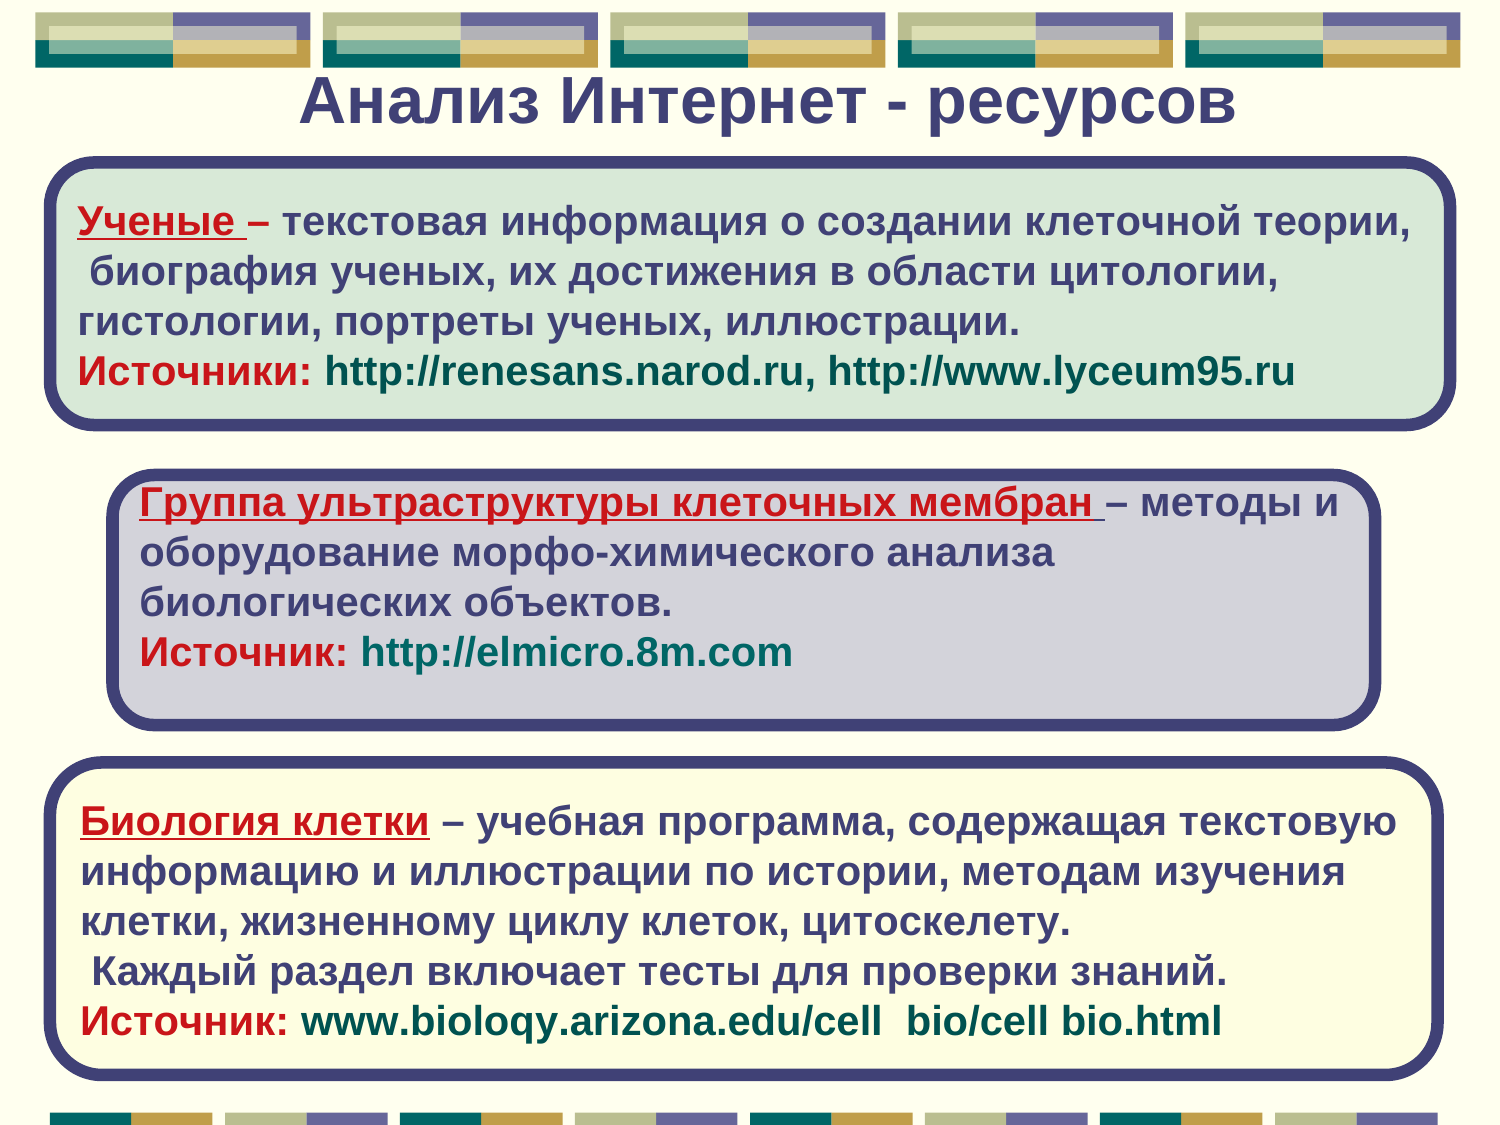

# Анализ Интернет - ресурсов
Ученые – текстовая информация о создании клеточной теории,
 биография ученых, их достижения в области цитологии,
гистологии, портреты ученых, иллюстрации.
Источники: http://renesans.narod.ru, http://www.lyceum95.ru
Группа ультраструктуры клеточных мембран – методы и
оборудование морфо-химического анализа
биологических объектов.
Источник: http://elmicro.8m.com
Биология клетки – учебная программа, содержащая текстовую
информацию и иллюстрации по истории, методам изучения
клетки, жизненному циклу клеток, цитоскелету.
 Каждый раздел включает тесты для проверки знаний.
Источник: www.bioloqy.arizona.edu/cell bio/cell bio.html